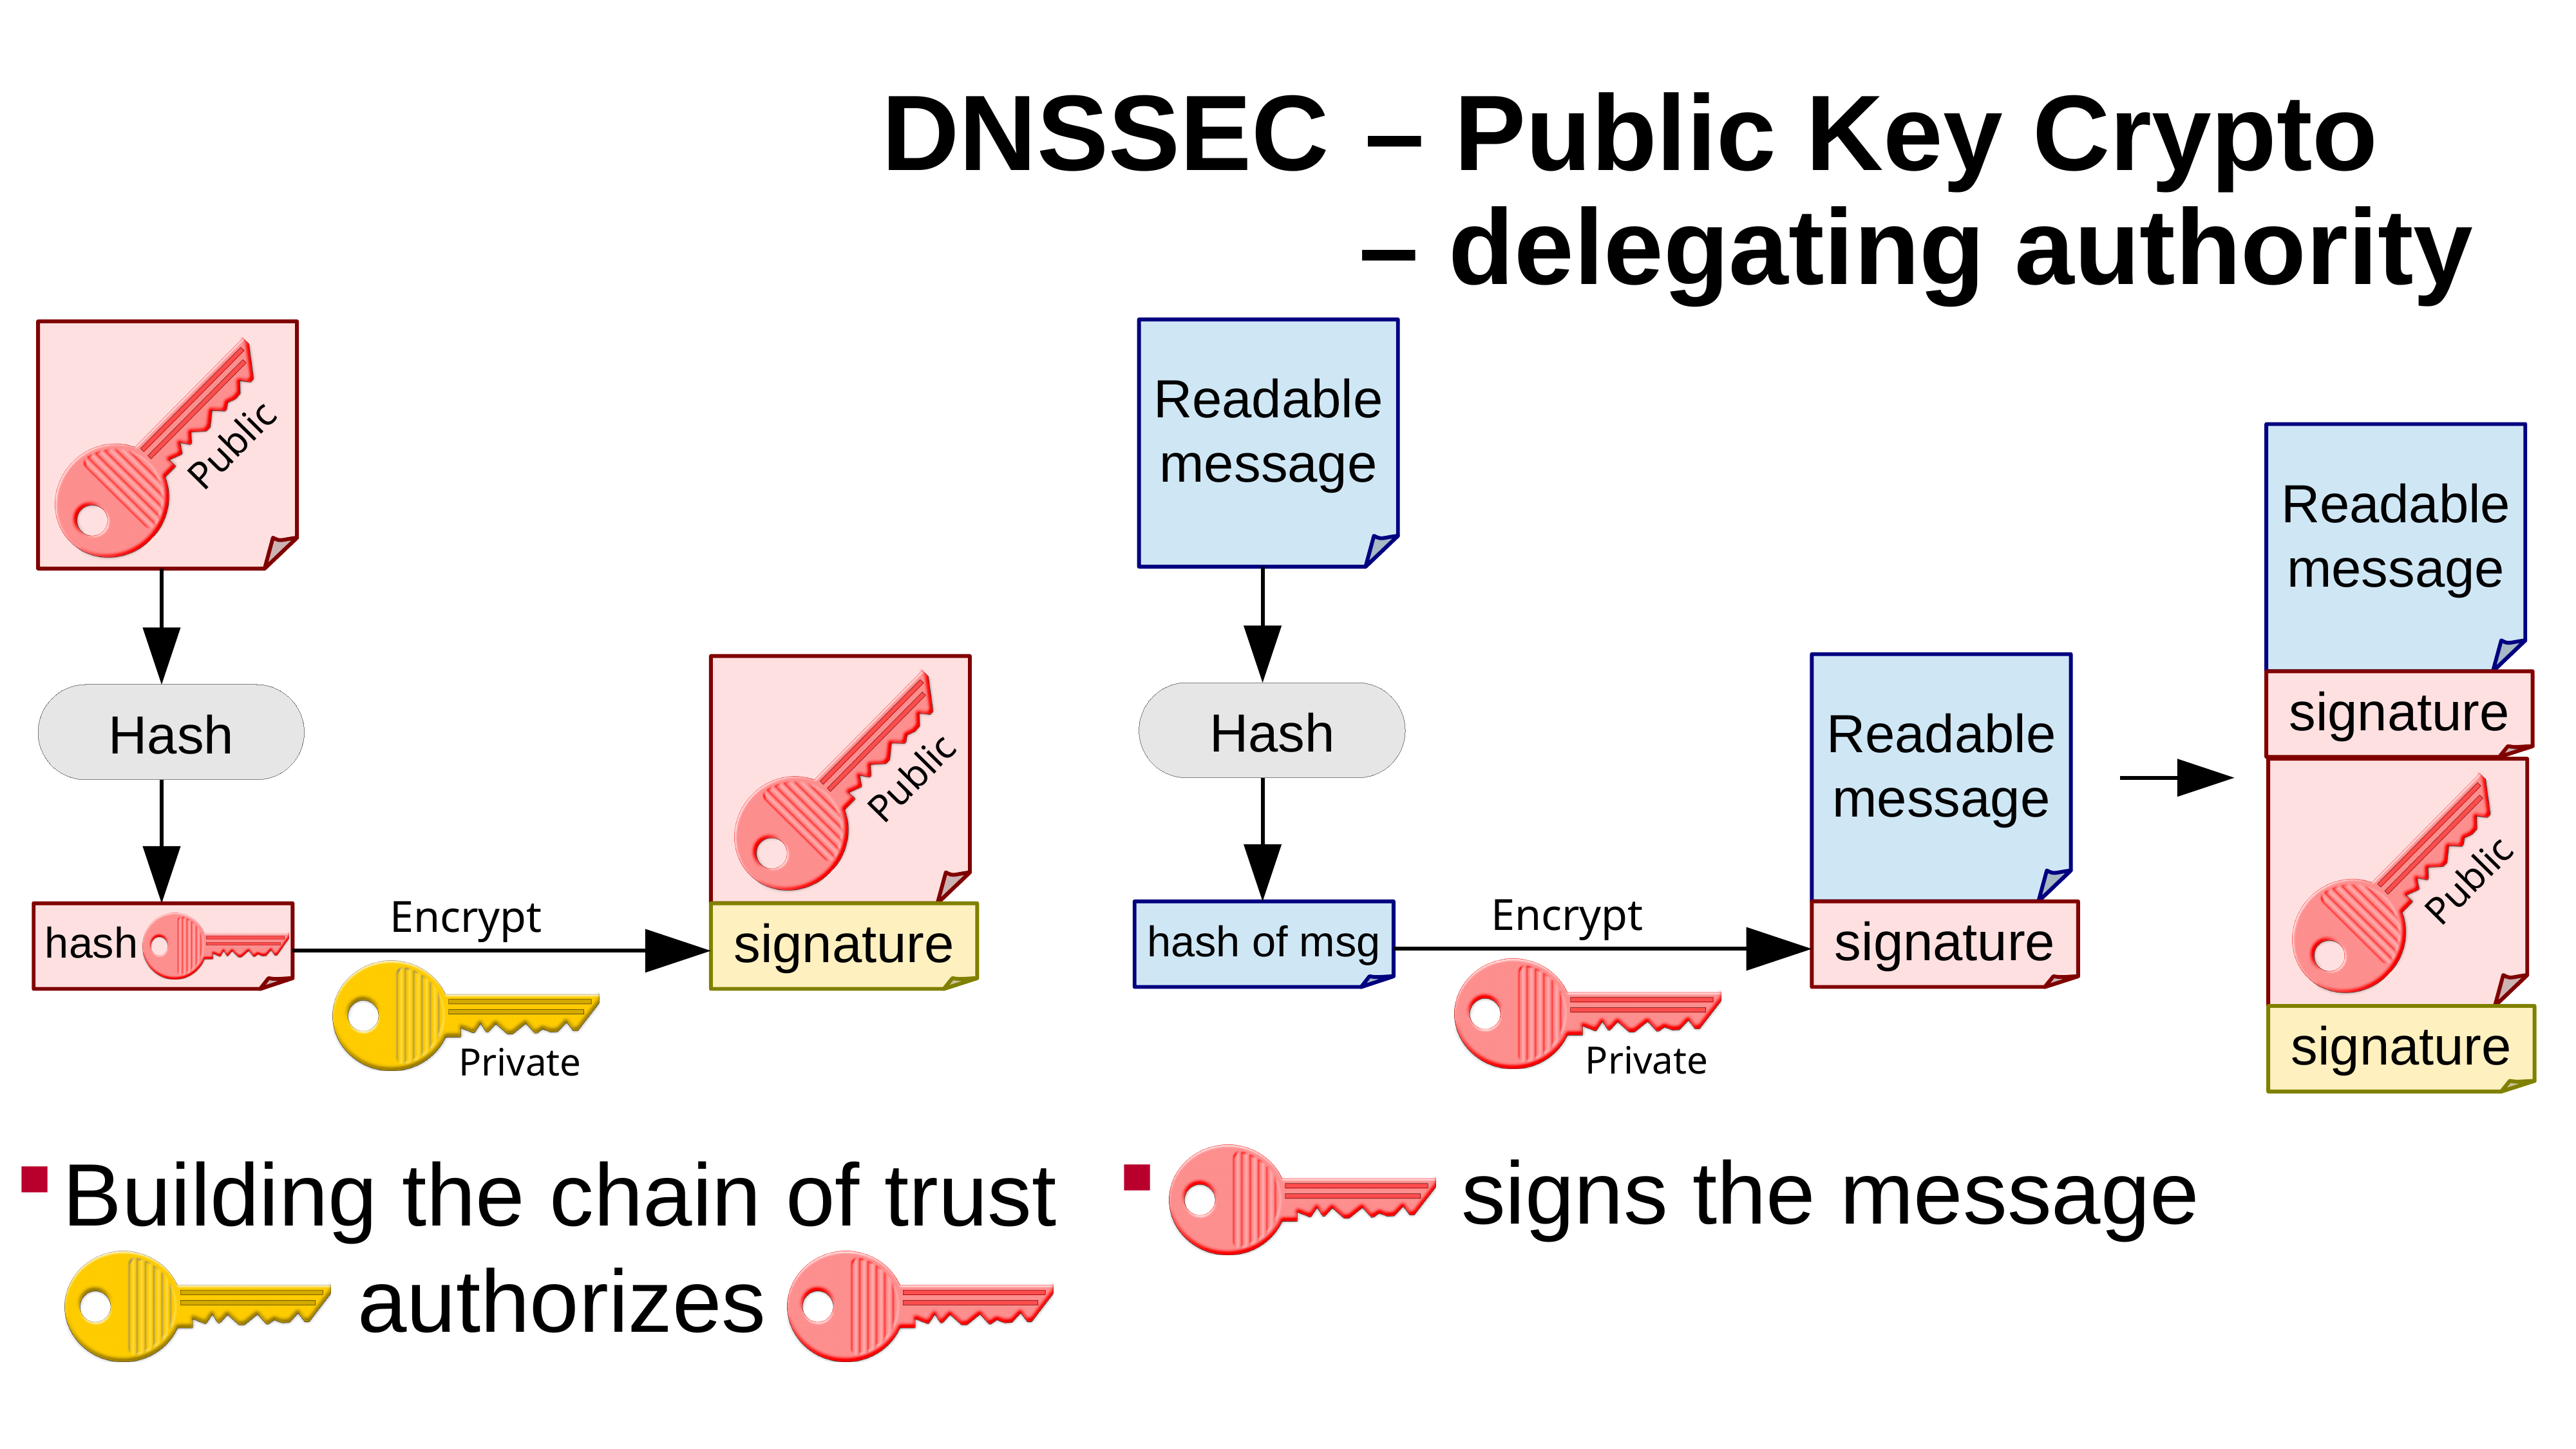

# DNSSEC	– Public Key Crypto
– delegating authority
Readable
message
 Public
Readable
message
Readable
message
signature
Hash
Hash
 Public
 Public
Encrypt
Encrypt
hash of msg
signature
hash
signature
 Private
 Private
signature
 signs the message
Building the chain of trust
 authorizes